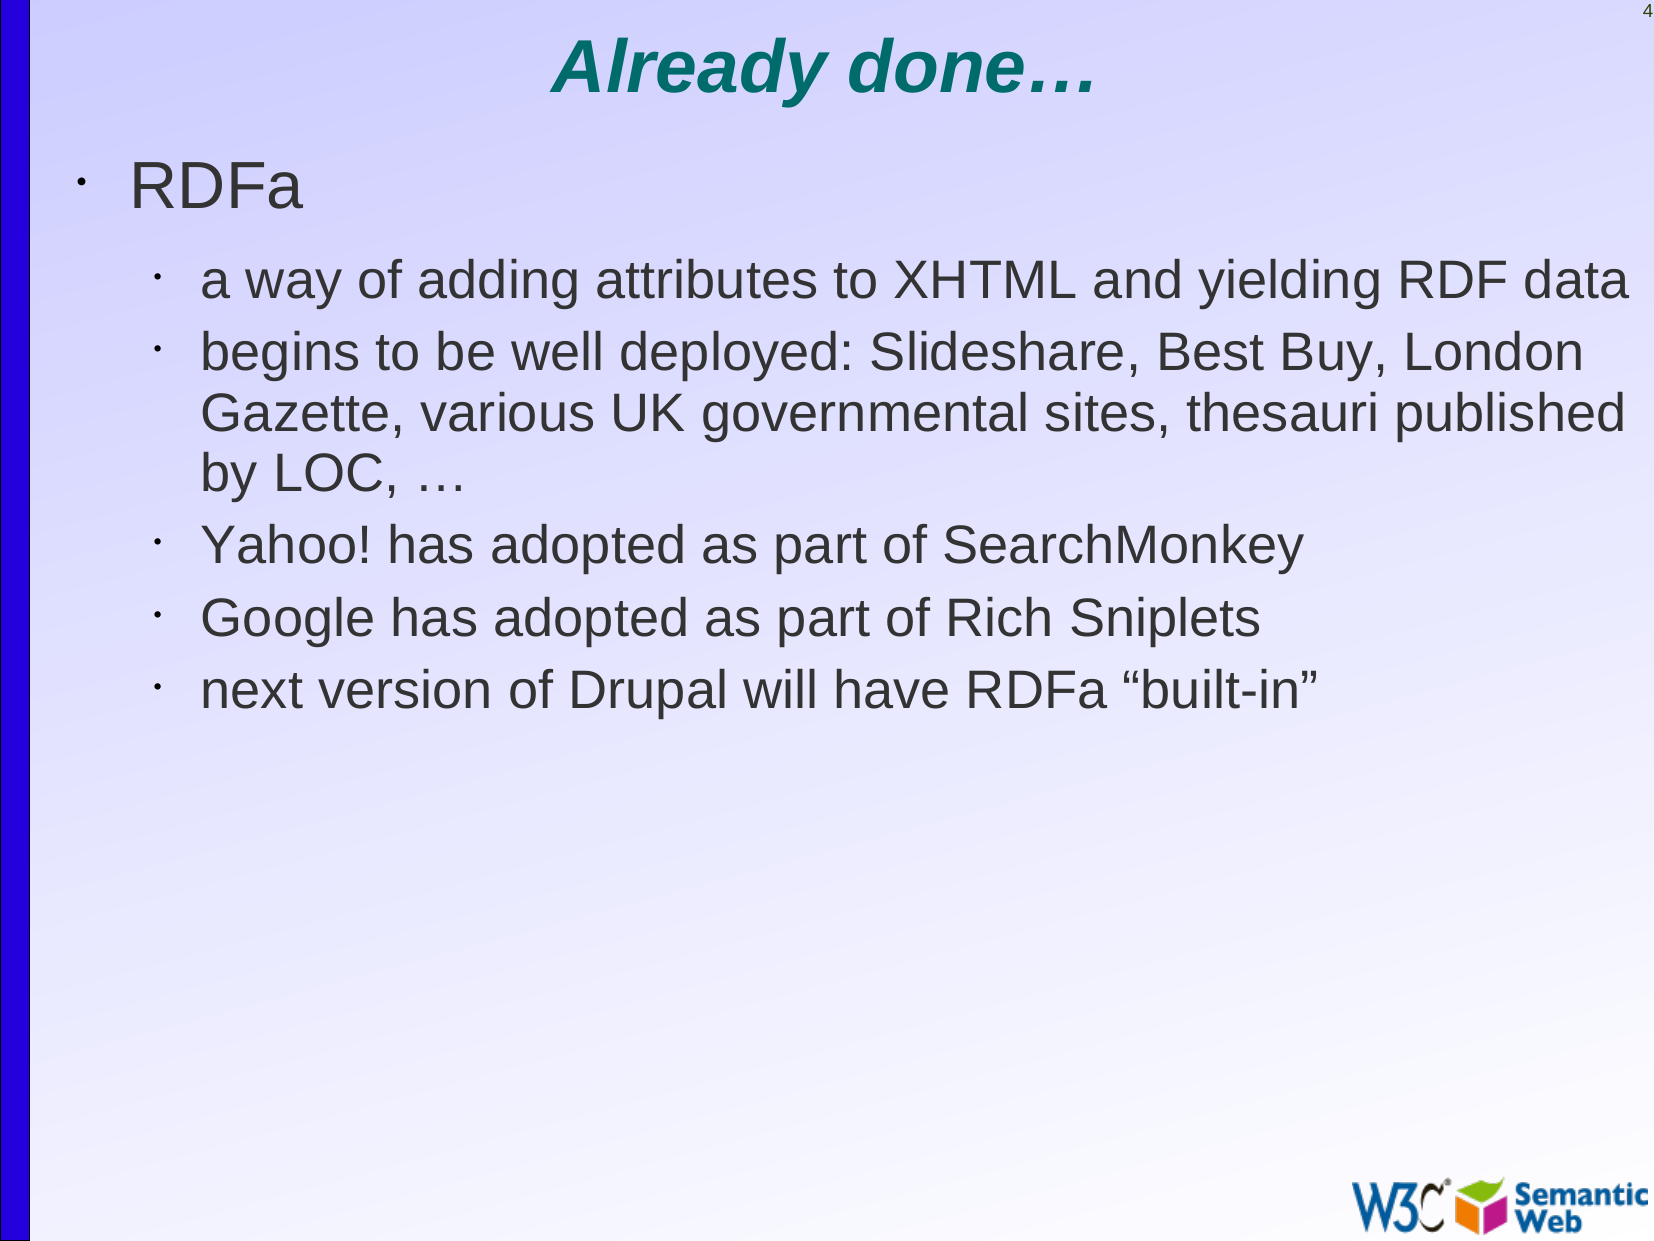

# Already done…
RDFa
a way of adding attributes to XHTML and yielding RDF data
begins to be well deployed: Slideshare, Best Buy, London Gazette, various UK governmental sites, thesauri published by LOC, …
Yahoo! has adopted as part of SearchMonkey
Google has adopted as part of Rich Sniplets
next version of Drupal will have RDFa “built-in”